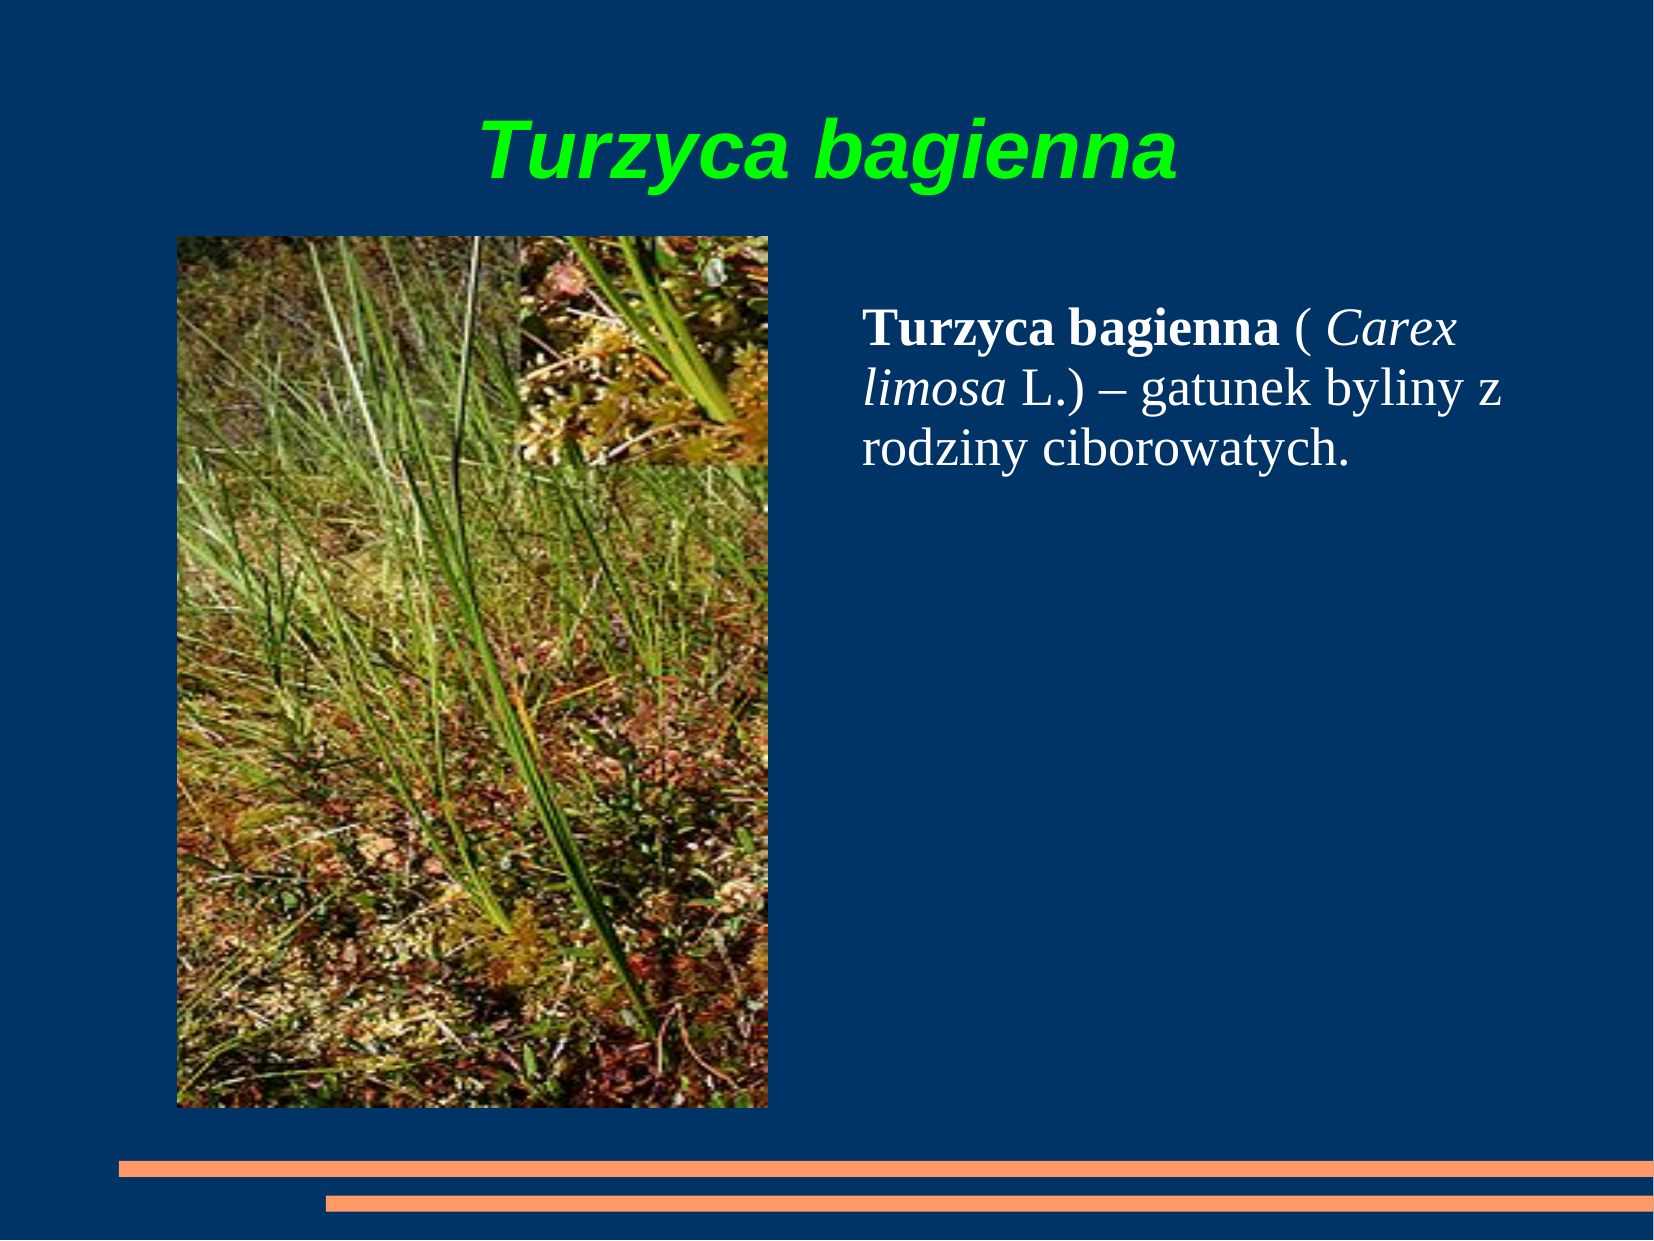

# Turzyca bagienna
Turzyca bagienna ( Carex limosa L.) – gatunek byliny z rodziny ciborowatych.